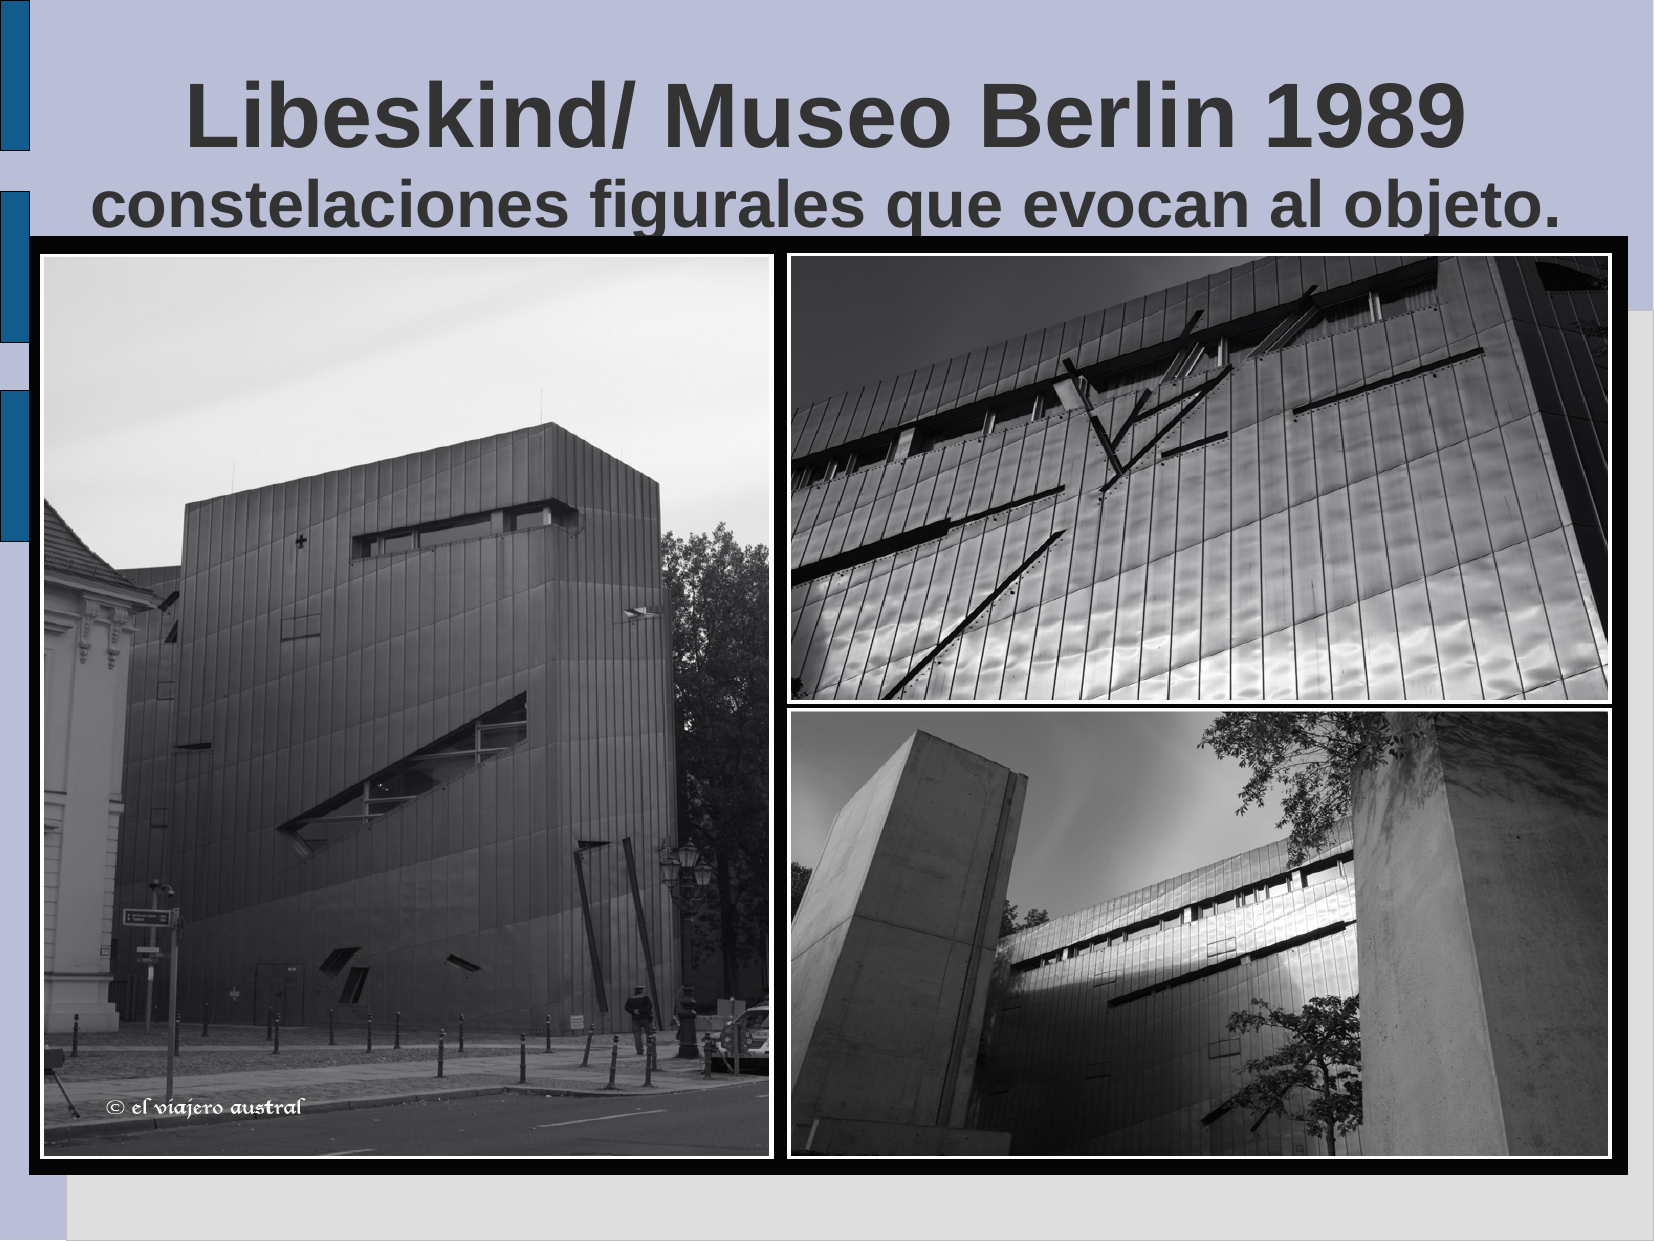

# Libeskind/ Museo Berlin 1989 constelaciones figurales que evocan al objeto.